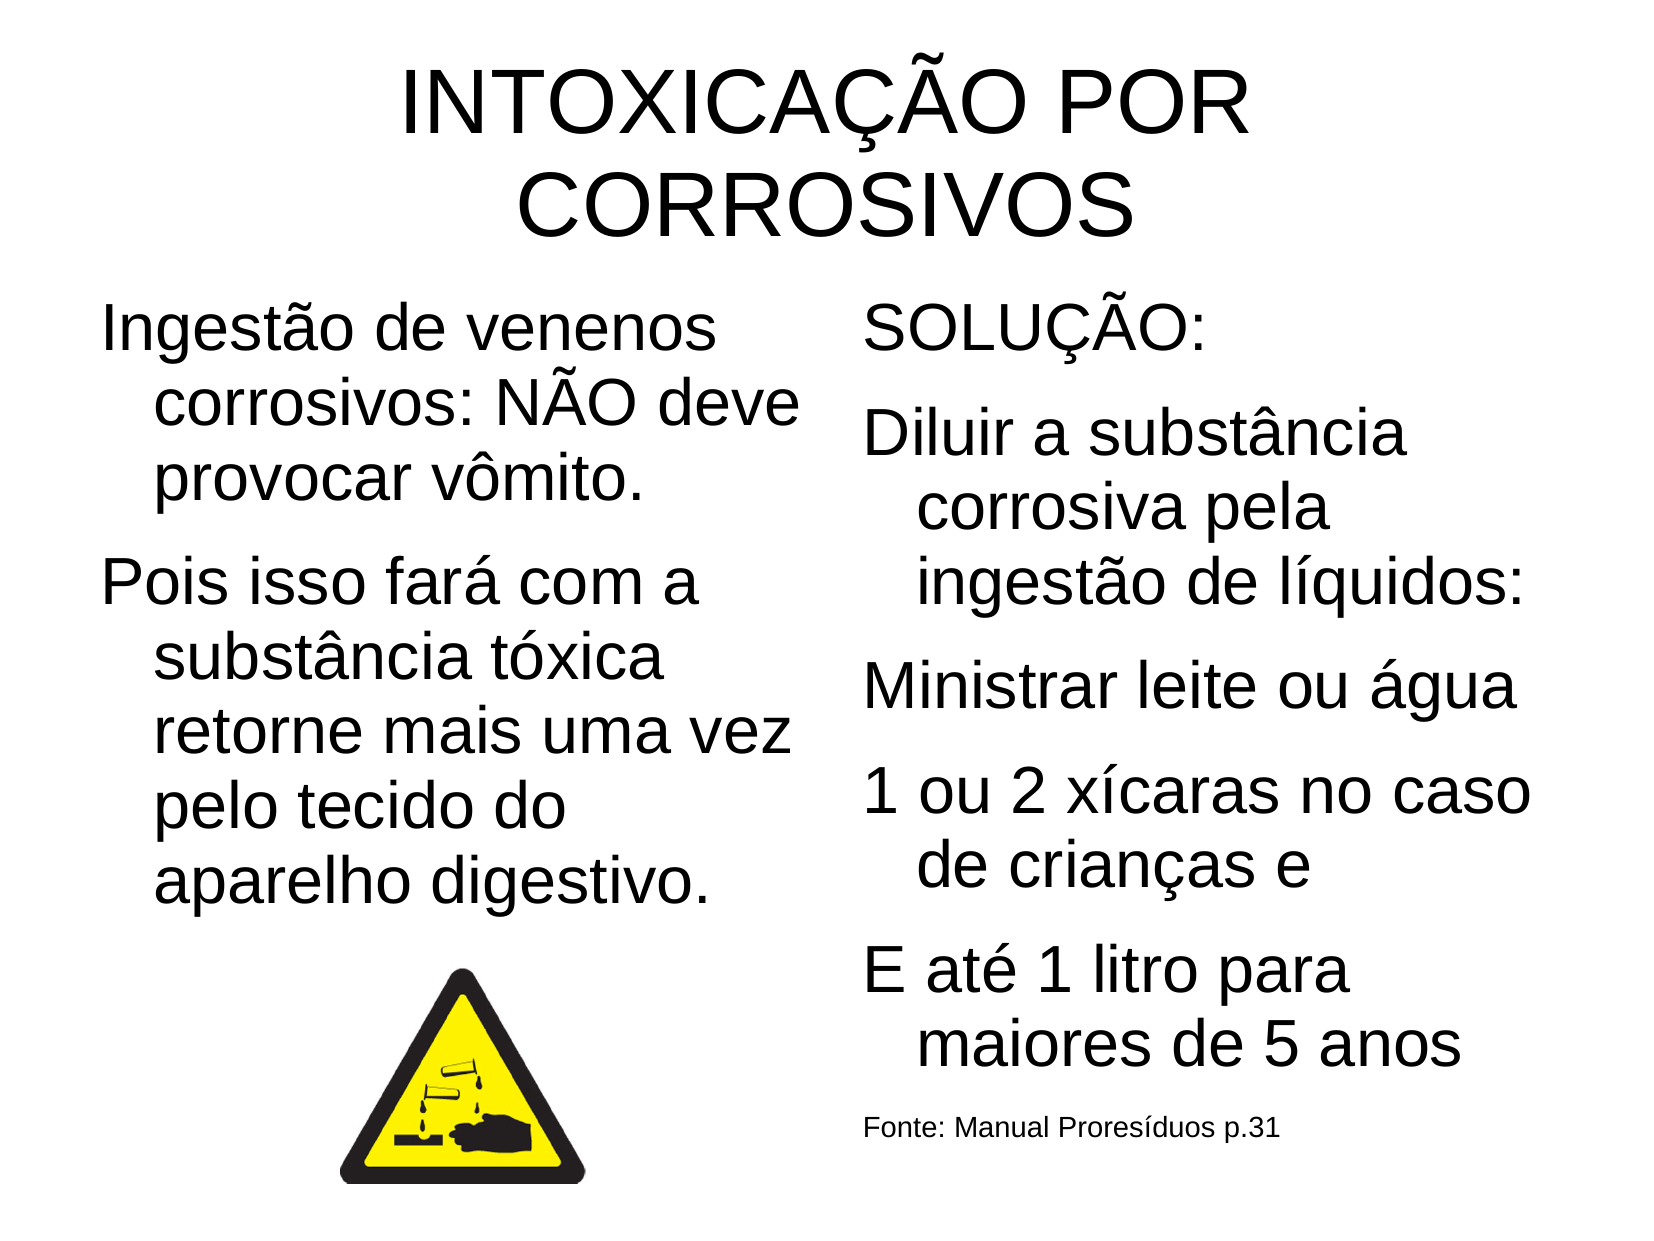

# INTOXICAÇÃO POR CORROSIVOS
Ingestão de venenos corrosivos: NÃO deve provocar vômito.
Pois isso fará com a substância tóxica retorne mais uma vez pelo tecido do aparelho digestivo.
SOLUÇÃO:
Diluir a substância corrosiva pela ingestão de líquidos:
Ministrar leite ou água
1 ou 2 xícaras no caso de crianças e
E até 1 litro para maiores de 5 anos
Fonte: Manual Proresíduos p.31